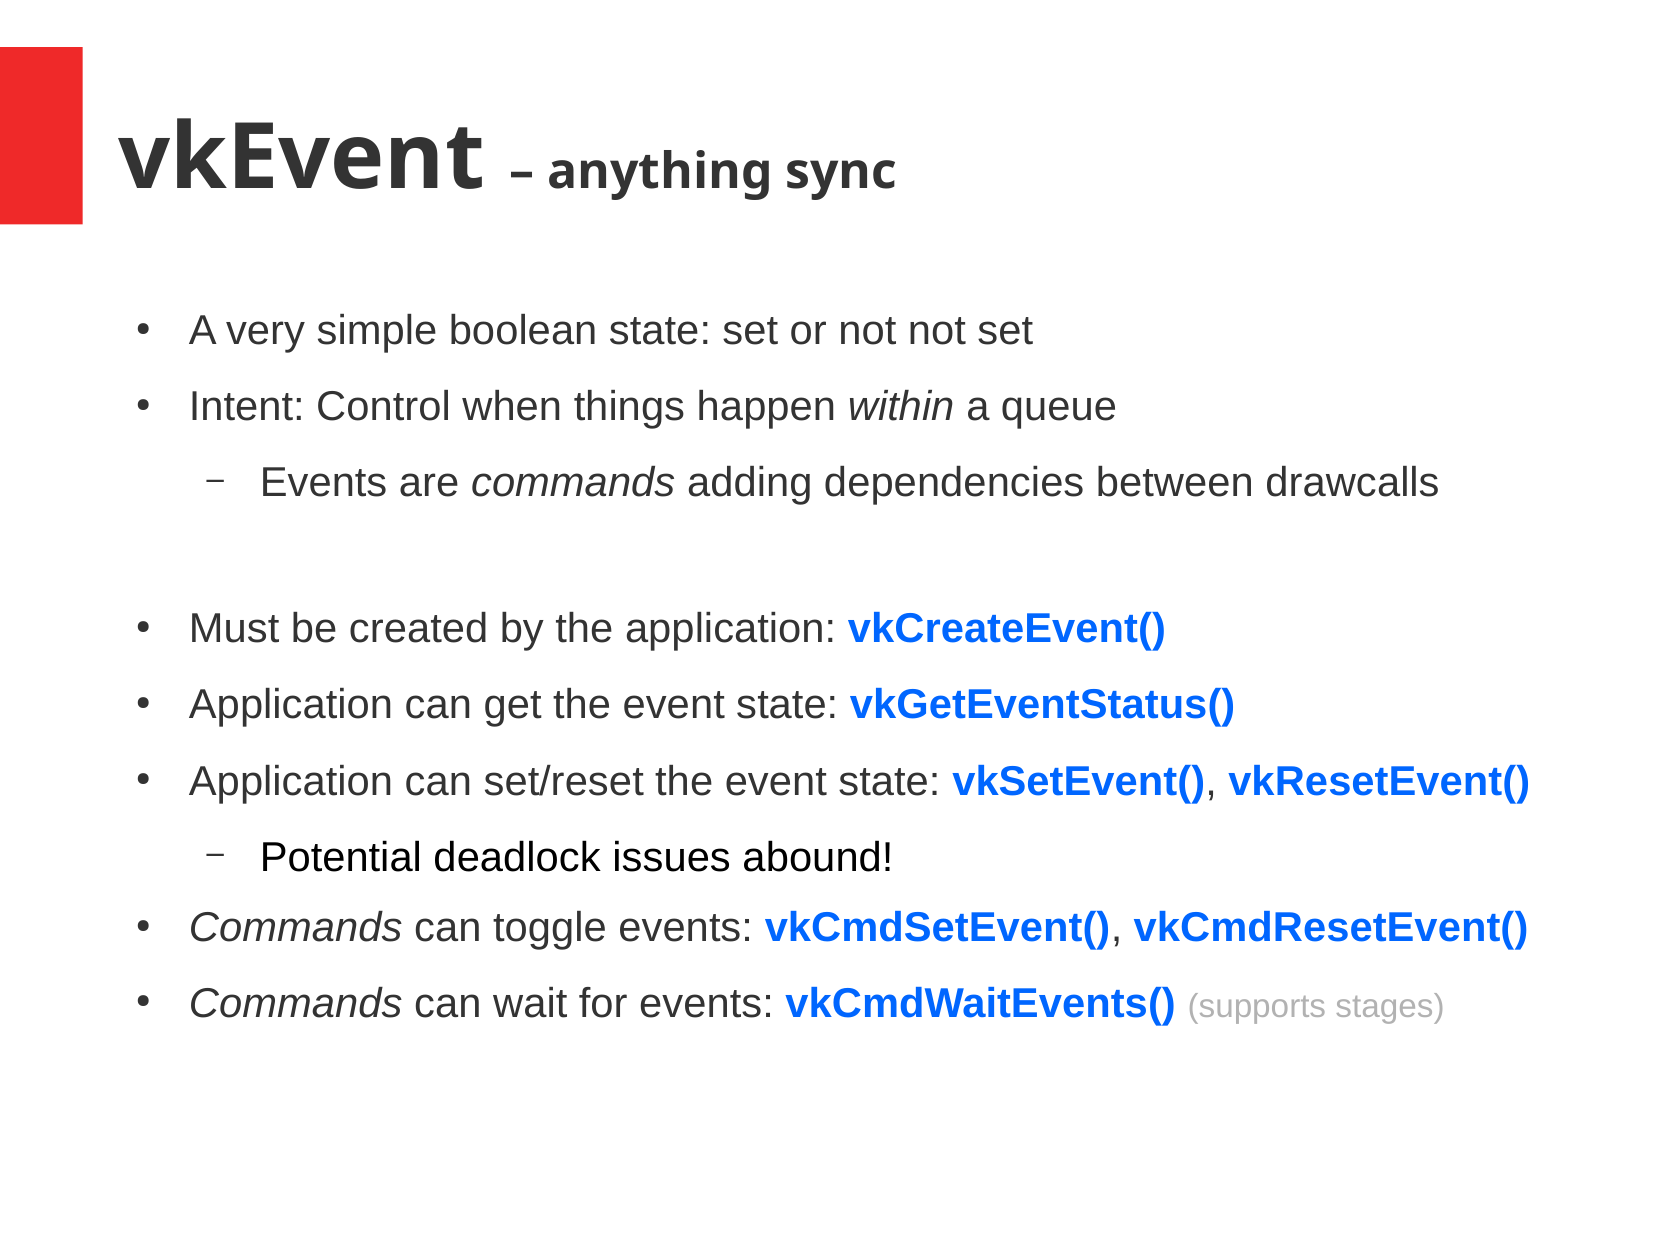

# vkEvent – anything sync
A very simple boolean state: set or not not set
Intent: Control when things happen within a queue
Events are commands adding dependencies between drawcalls
Must be created by the application: vkCreateEvent()
Application can get the event state: vkGetEventStatus()
Application can set/reset the event state: vkSetEvent(), vkResetEvent()
Potential deadlock issues abound!
Commands can toggle events: vkCmdSetEvent(), vkCmdResetEvent()
Commands can wait for events: vkCmdWaitEvents() (supports stages)